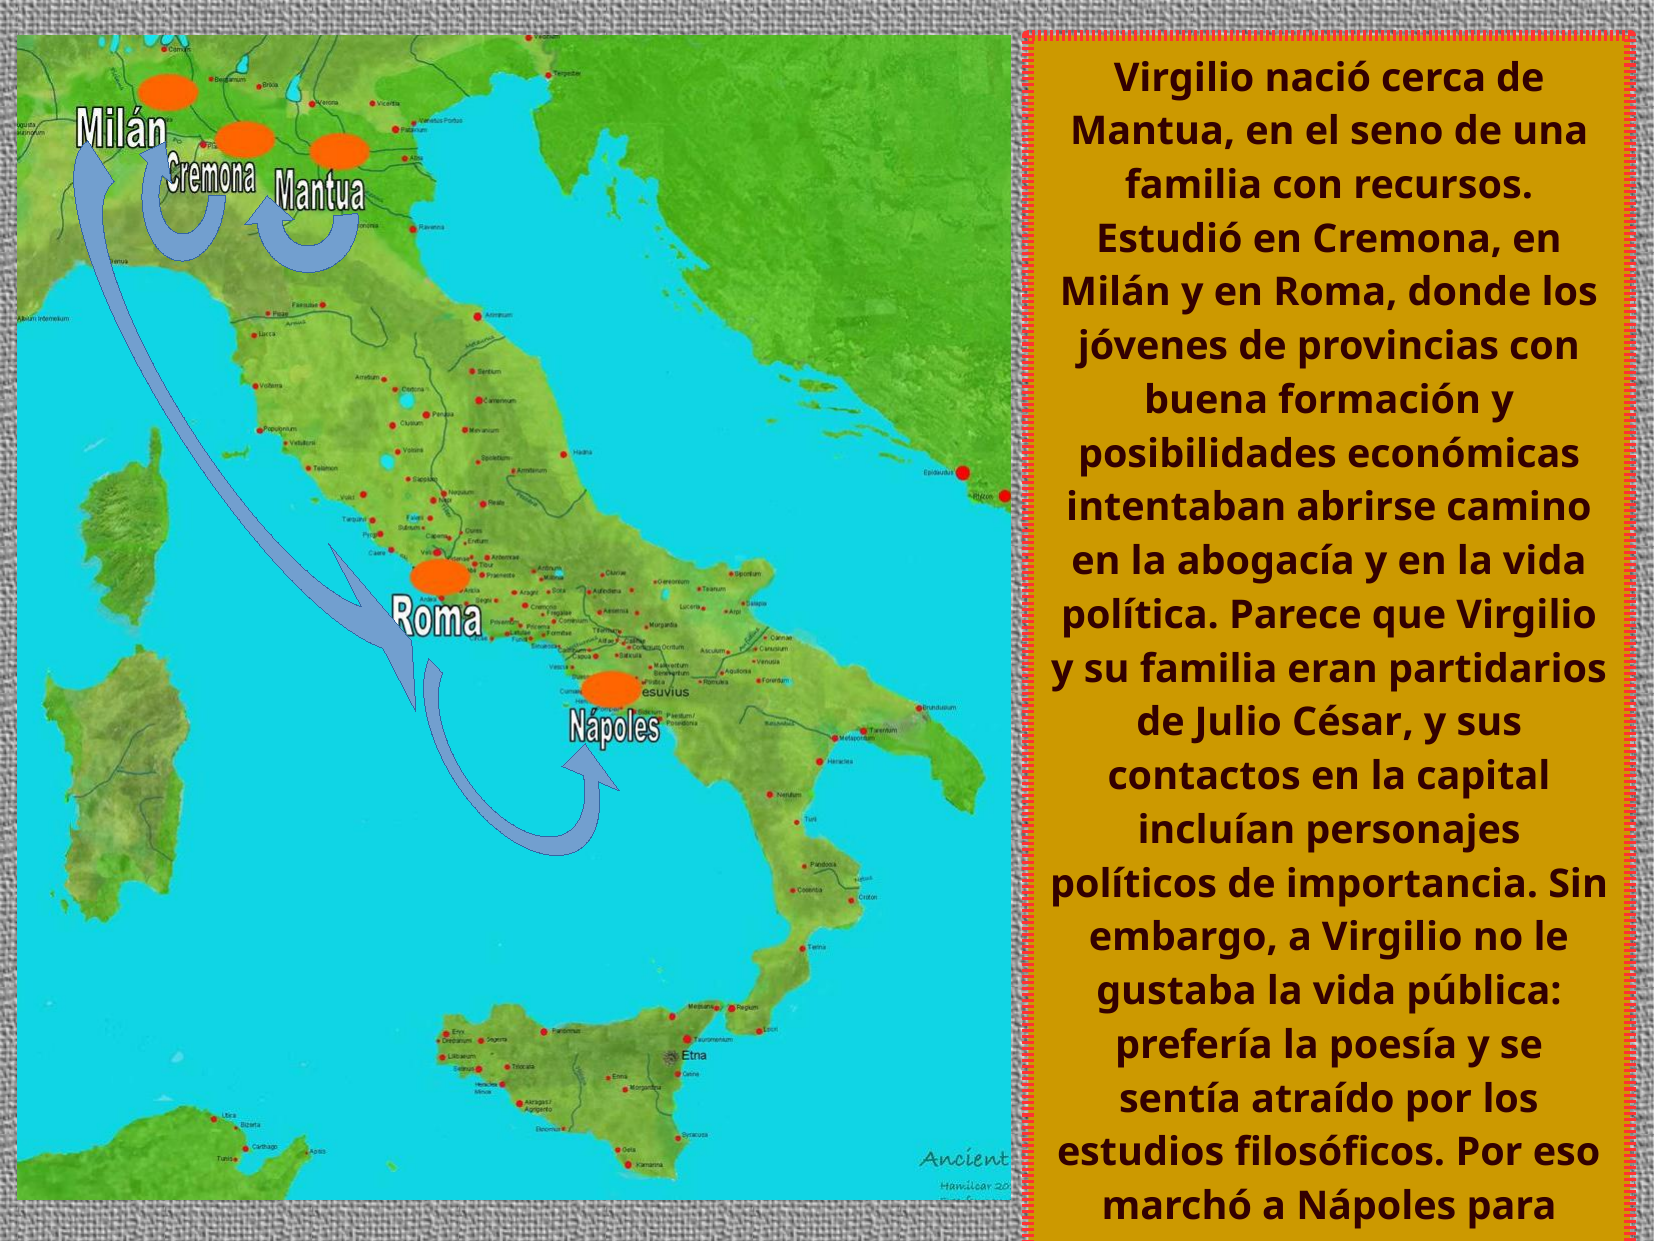

Virgilio nació cerca de Mantua, en el seno de una familia con recursos. Estudió en Cremona, en Milán y en Roma, donde los jóvenes de provincias con buena formación y posibilidades económicas intentaban abrirse camino en la abogacía y en la vida política. Parece que Virgilio y su familia eran partidarios de Julio César, y sus contactos en la capital incluían personajes políticos de importancia. Sin embargo, a Virgilio no le gustaba la vida pública: prefería la poesía y se sentía atraído por los estudios filosóficos. Por eso marchó a Nápoles para unirse al círculo del maestro epicúreo Sirón.